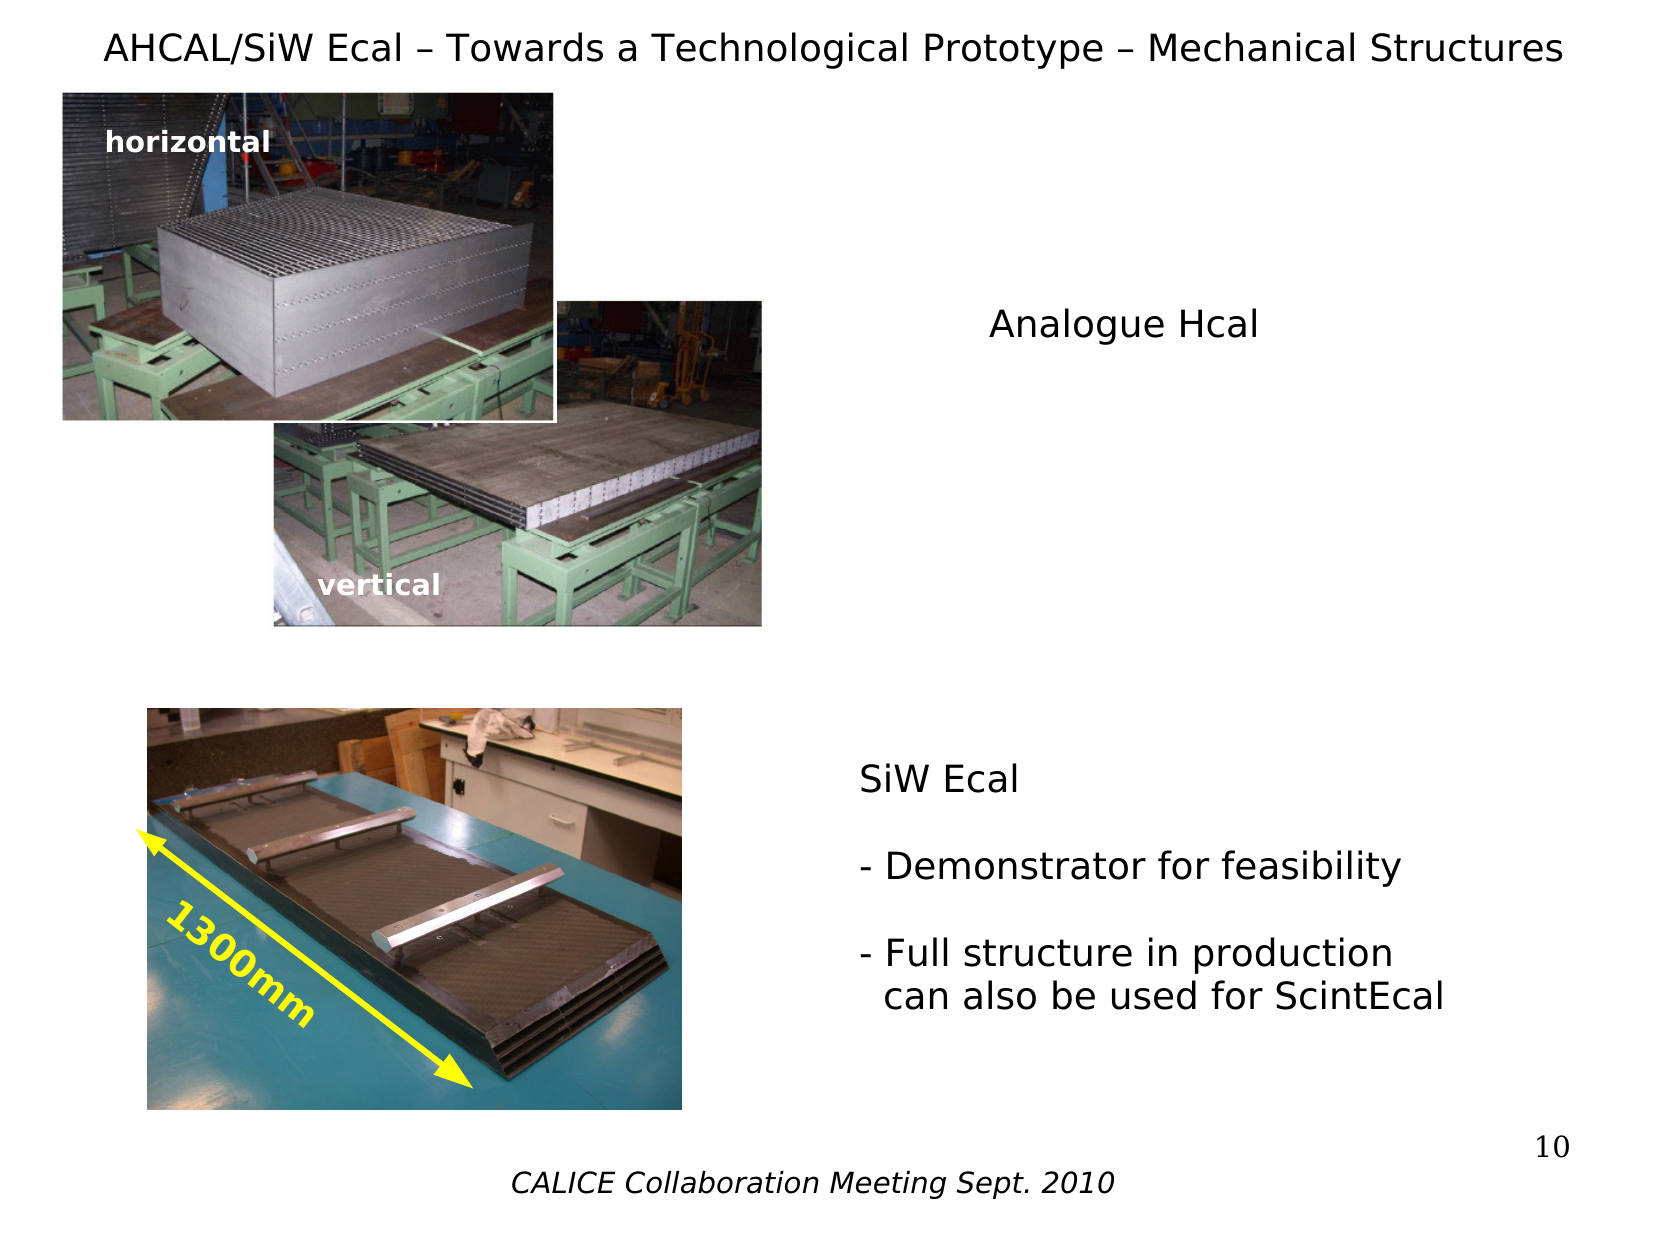

AHCAL/SiW Ecal – Towards a Technological Prototype – Mechanical Structures
horizontal
Analogue Hcal
vertical
vertical
SiW Ecal
- Demonstrator for feasibility
- Full structure in production
 can also be used for ScintEcal
1300mm
10